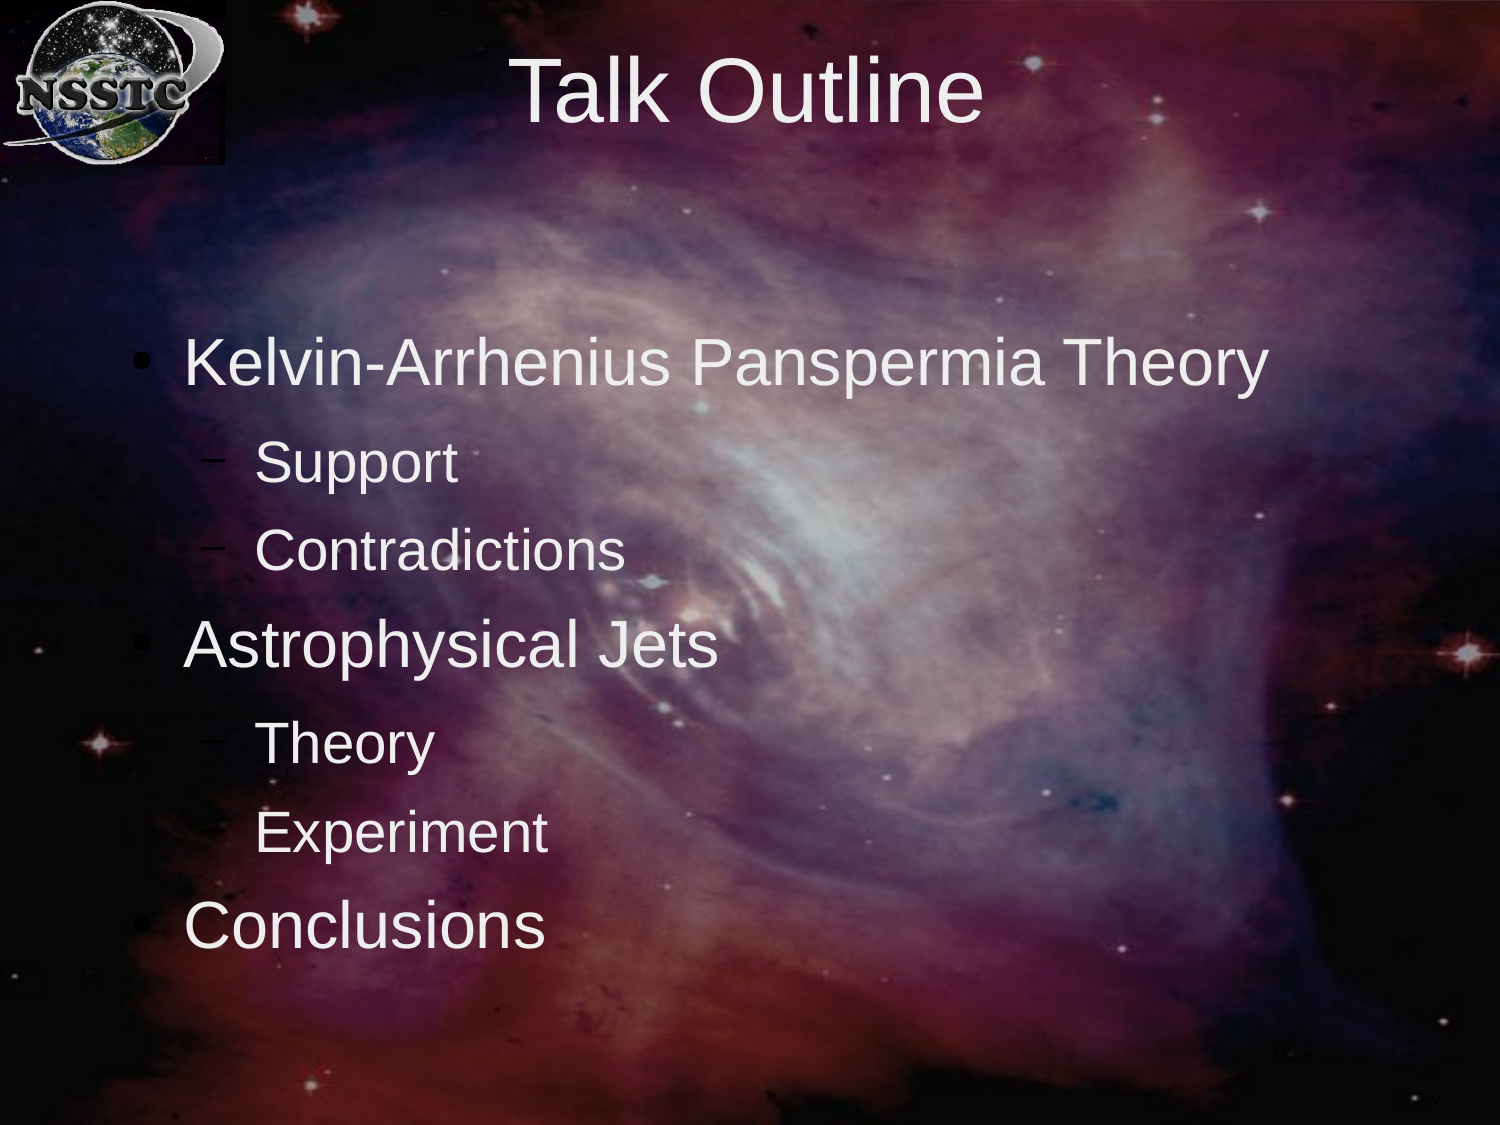

# Talk Outline
Kelvin-Arrhenius Panspermia Theory
Support
Contradictions
Astrophysical Jets
Theory
Experiment
Conclusions